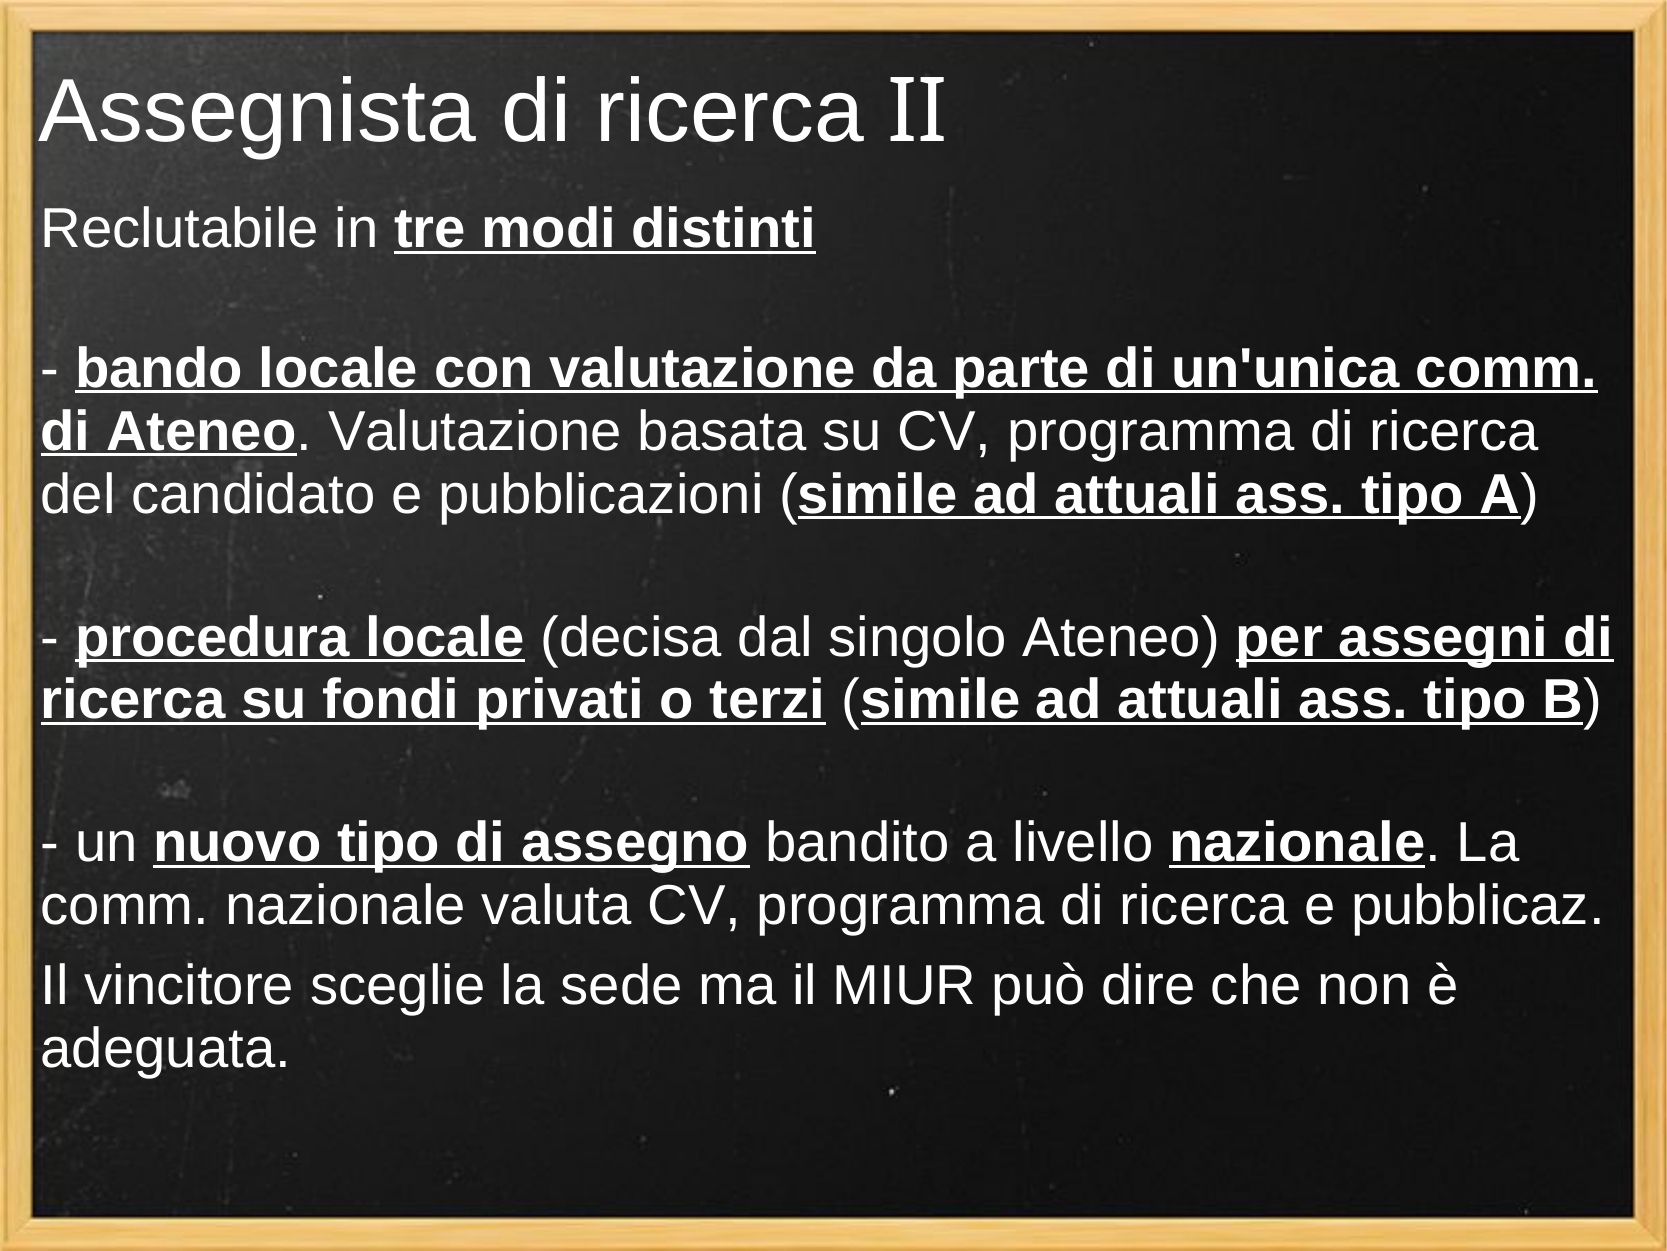

# Assegnista di ricerca II
Reclutabile in tre modi distinti
- bando locale con valutazione da parte di un'unica comm. di Ateneo. Valutazione basata su CV, programma di ricerca del candidato e pubblicazioni (simile ad attuali ass. tipo A)
- procedura locale (decisa dal singolo Ateneo) per assegni di ricerca su fondi privati o terzi (simile ad attuali ass. tipo B)
- un nuovo tipo di assegno bandito a livello nazionale. La comm. nazionale valuta CV, programma di ricerca e pubblicaz.
Il vincitore sceglie la sede ma il MIUR può dire che non è adeguata.